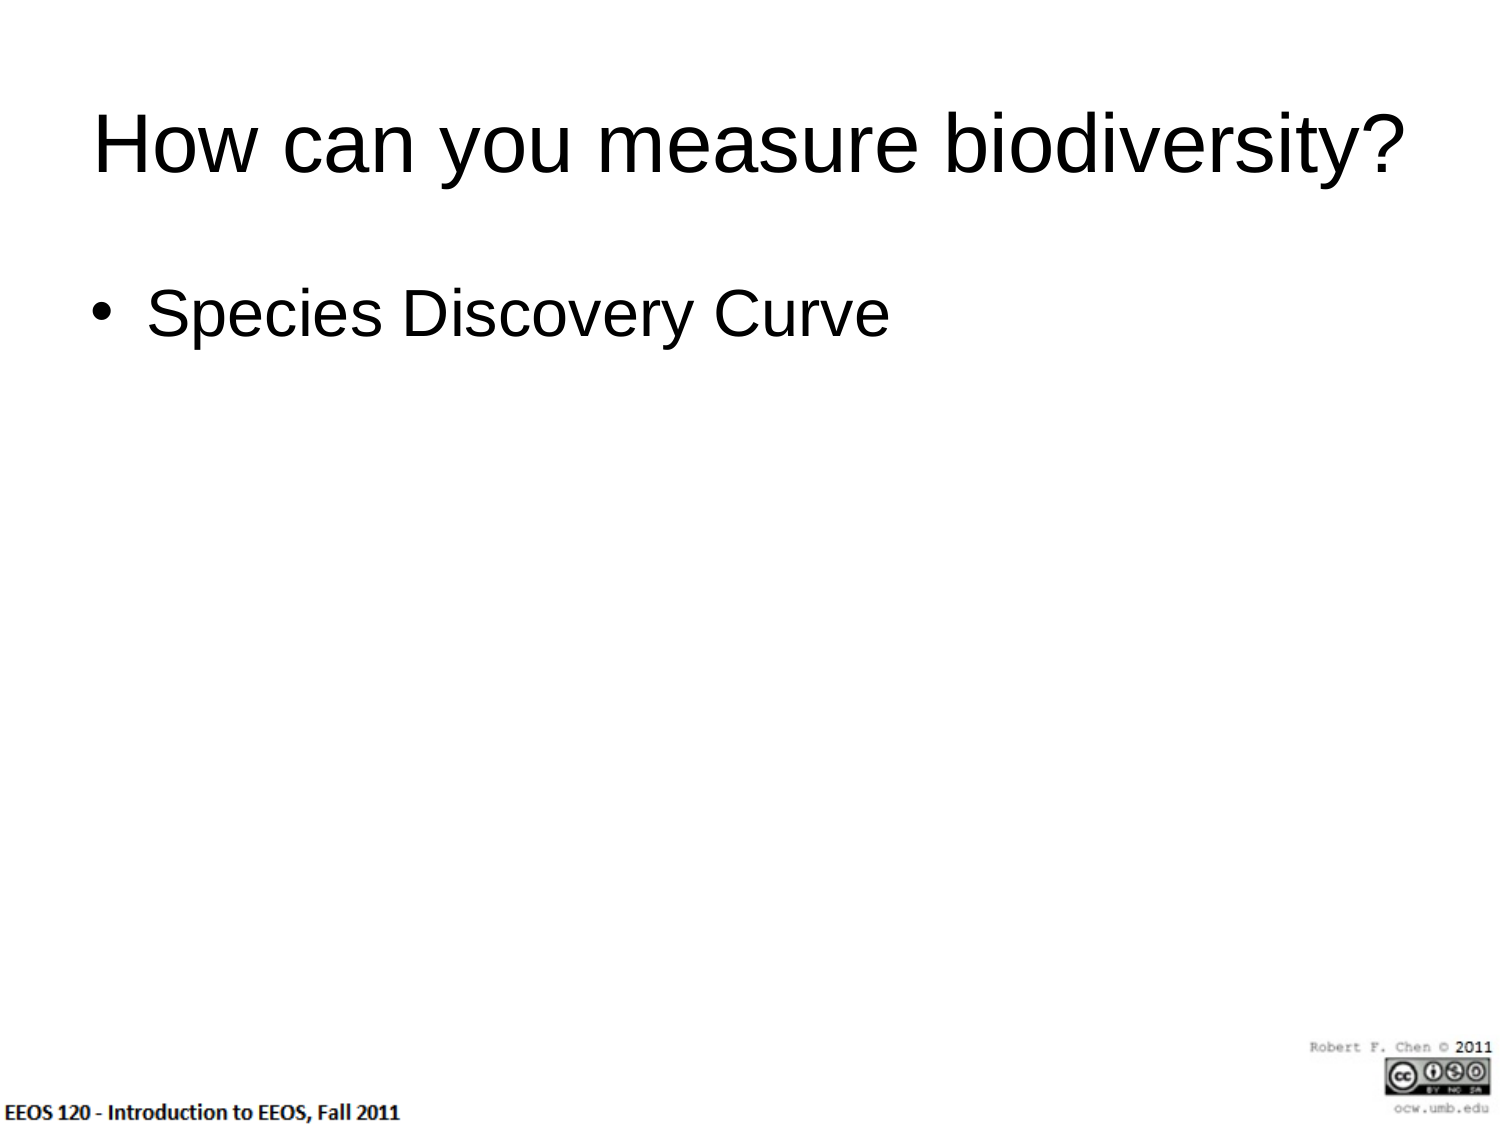

# How can you measure biodiversity?
Species Discovery Curve